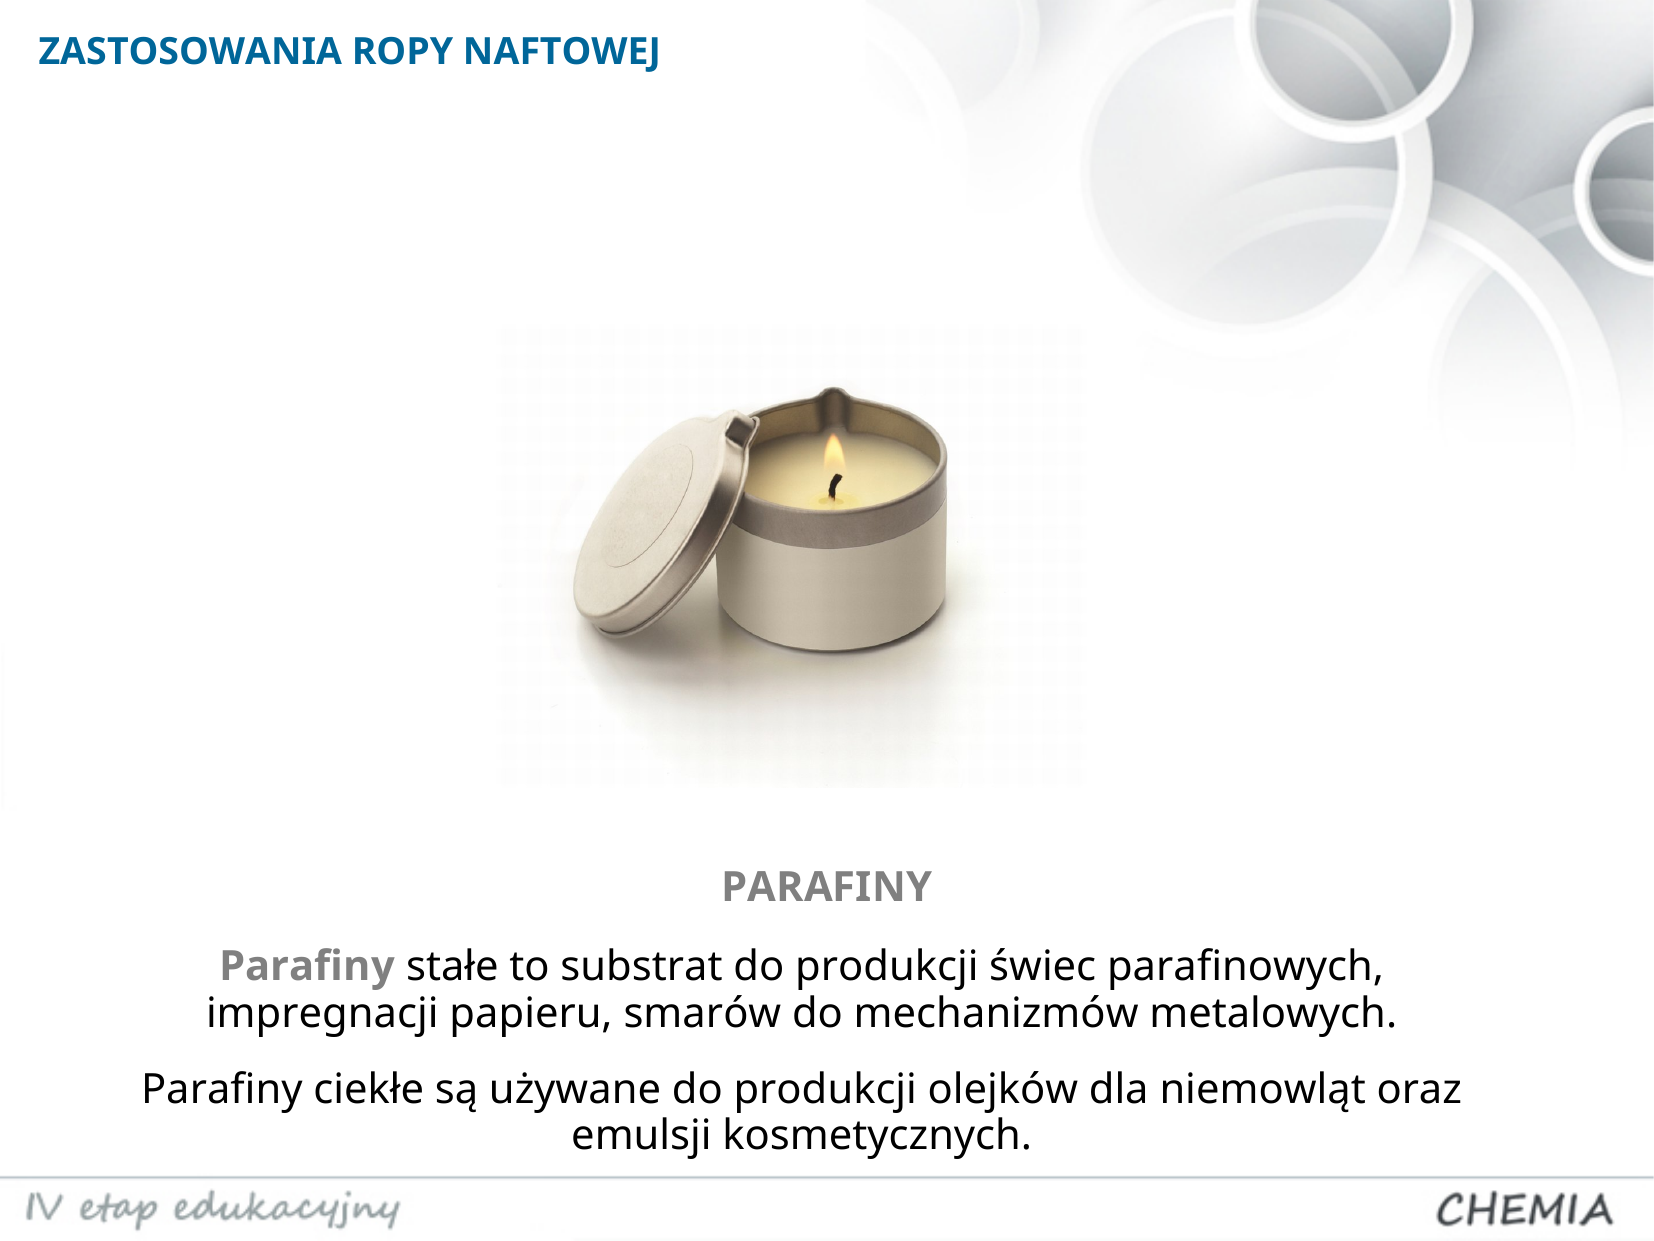

ZASTOSOWANIA ROPY NAFTOWEJ
PARAFINY
Parafiny stałe to substrat do produkcji świec parafinowych, impregnacji papieru, smarów do mechanizmów metalowych.
Parafiny ciekłe są używane do produkcji olejków dla niemowląt oraz emulsji kosmetycznych.